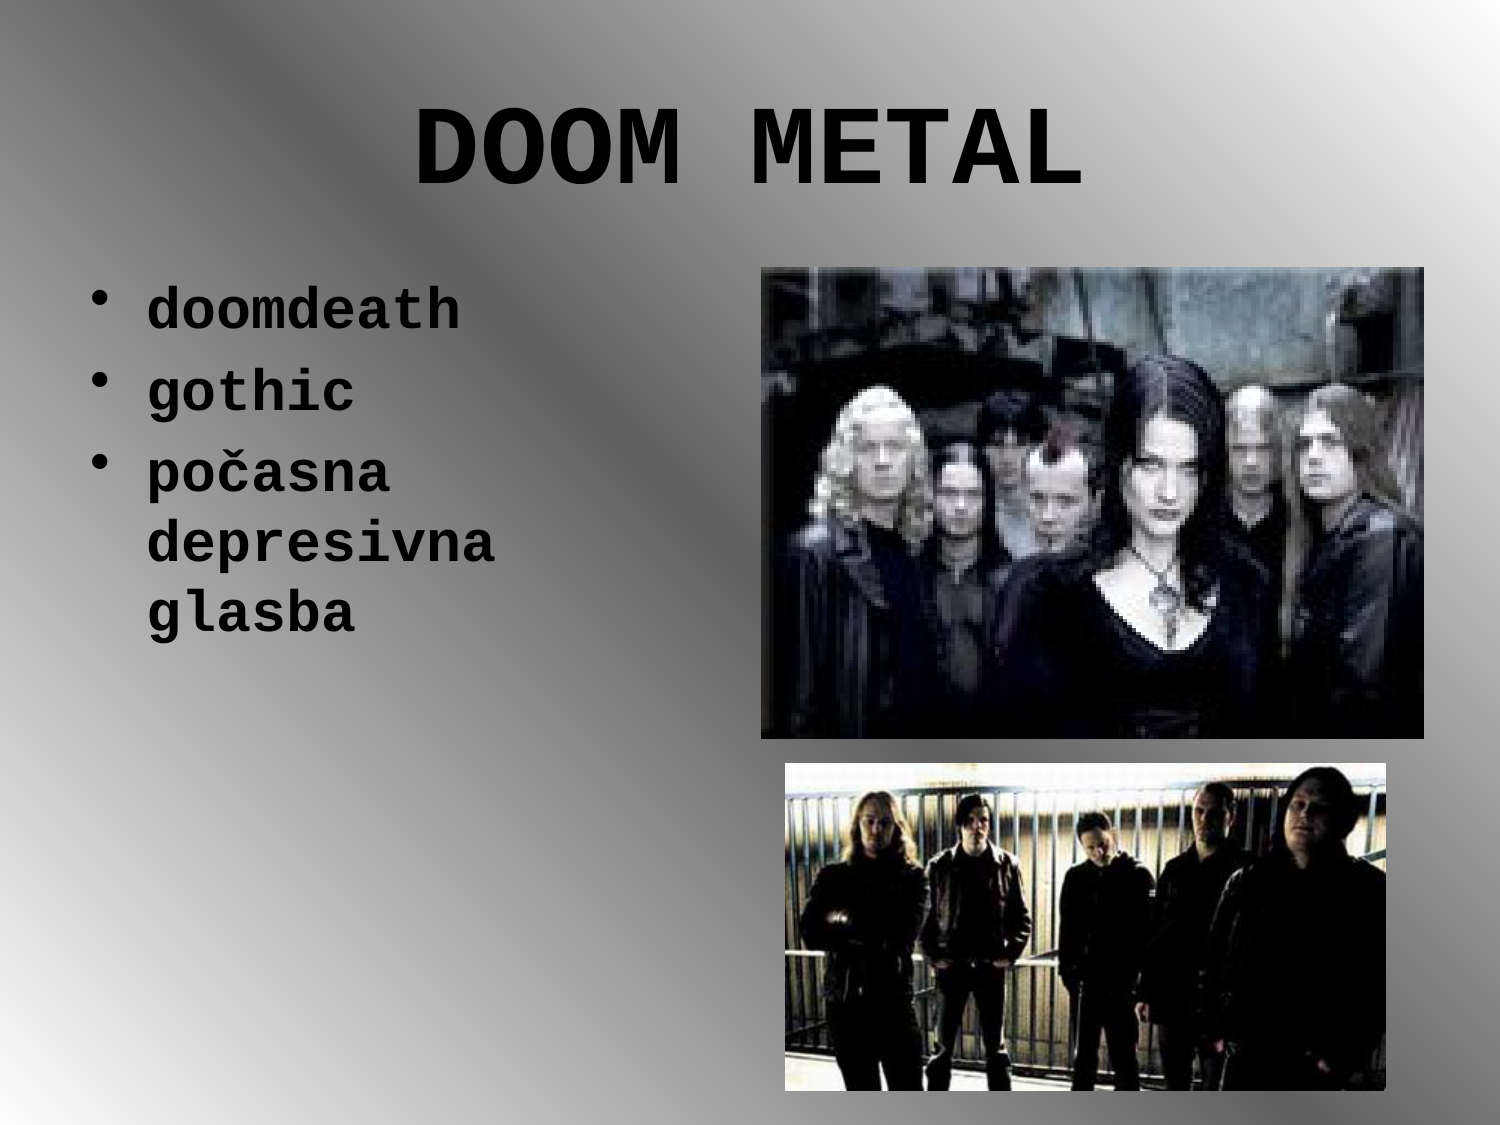

# DOOM METAL
doomdeath
gothic
počasna depresivna glasba